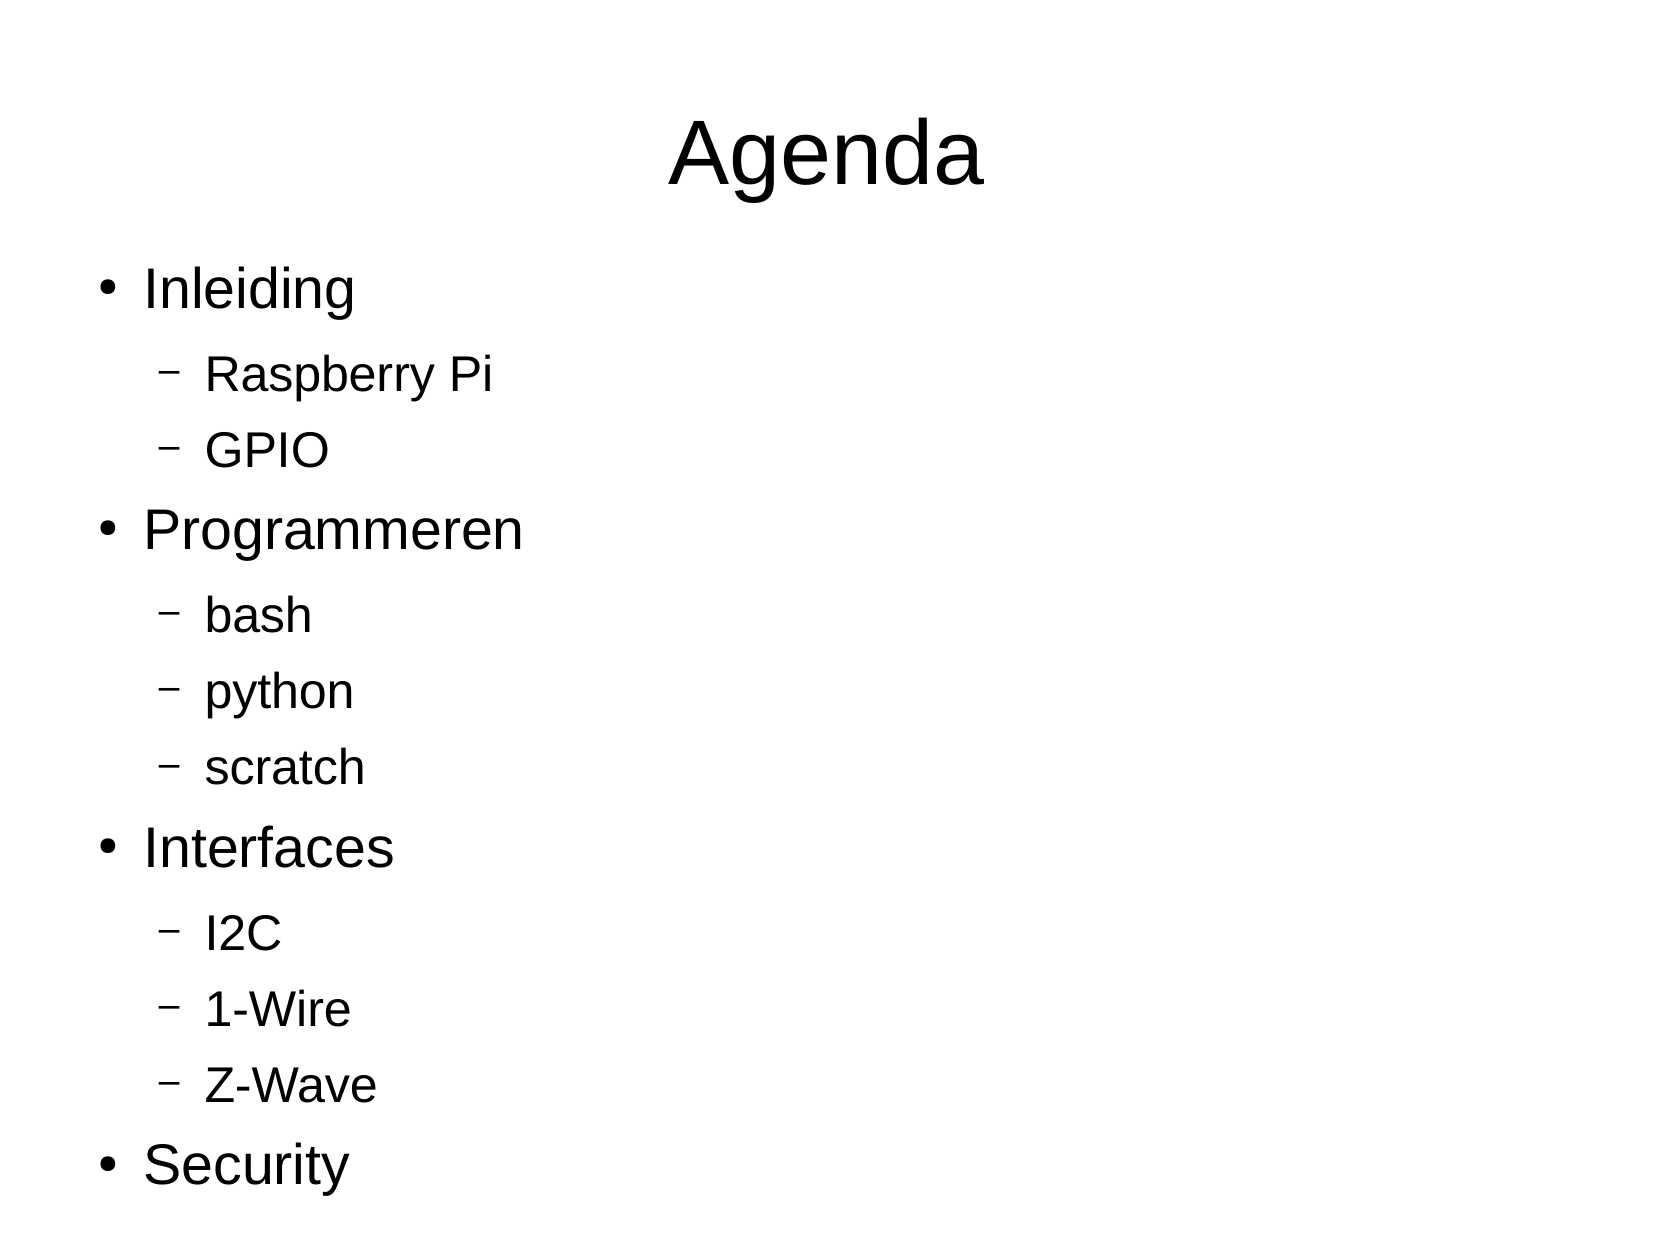

# Agenda
Inleiding
Raspberry Pi
GPIO
Programmeren
bash
python
scratch
Interfaces
I2C
1-Wire
Z-Wave
Security